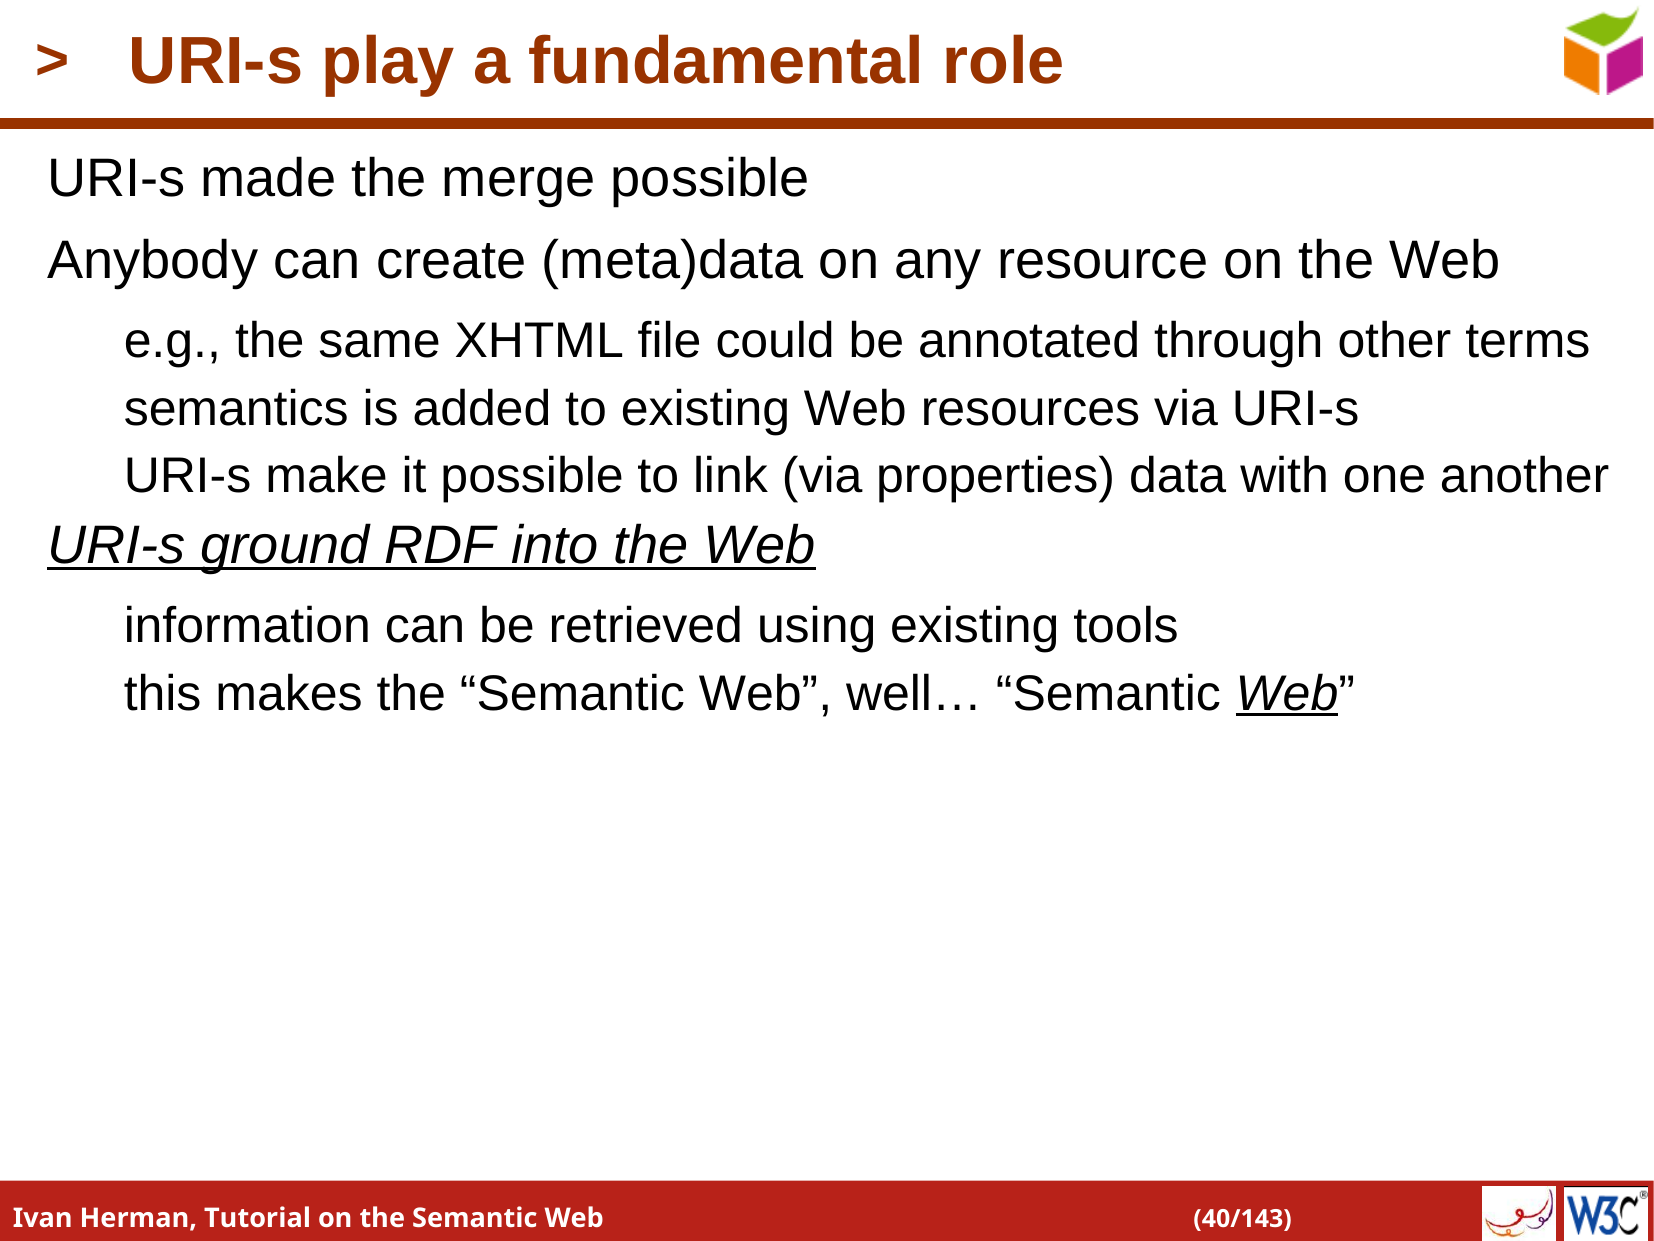

# URI-s play a fundamental role
URI-s made the merge possible
Anybody can create (meta)data on any resource on the Web
e.g., the same XHTML file could be annotated through other terms
semantics is added to existing Web resources via URI-s
URI-s make it possible to link (via properties) data with one another
URI-s ground RDF into the Web
information can be retrieved using existing tools
this makes the “Semantic Web”, well… “Semantic Web”